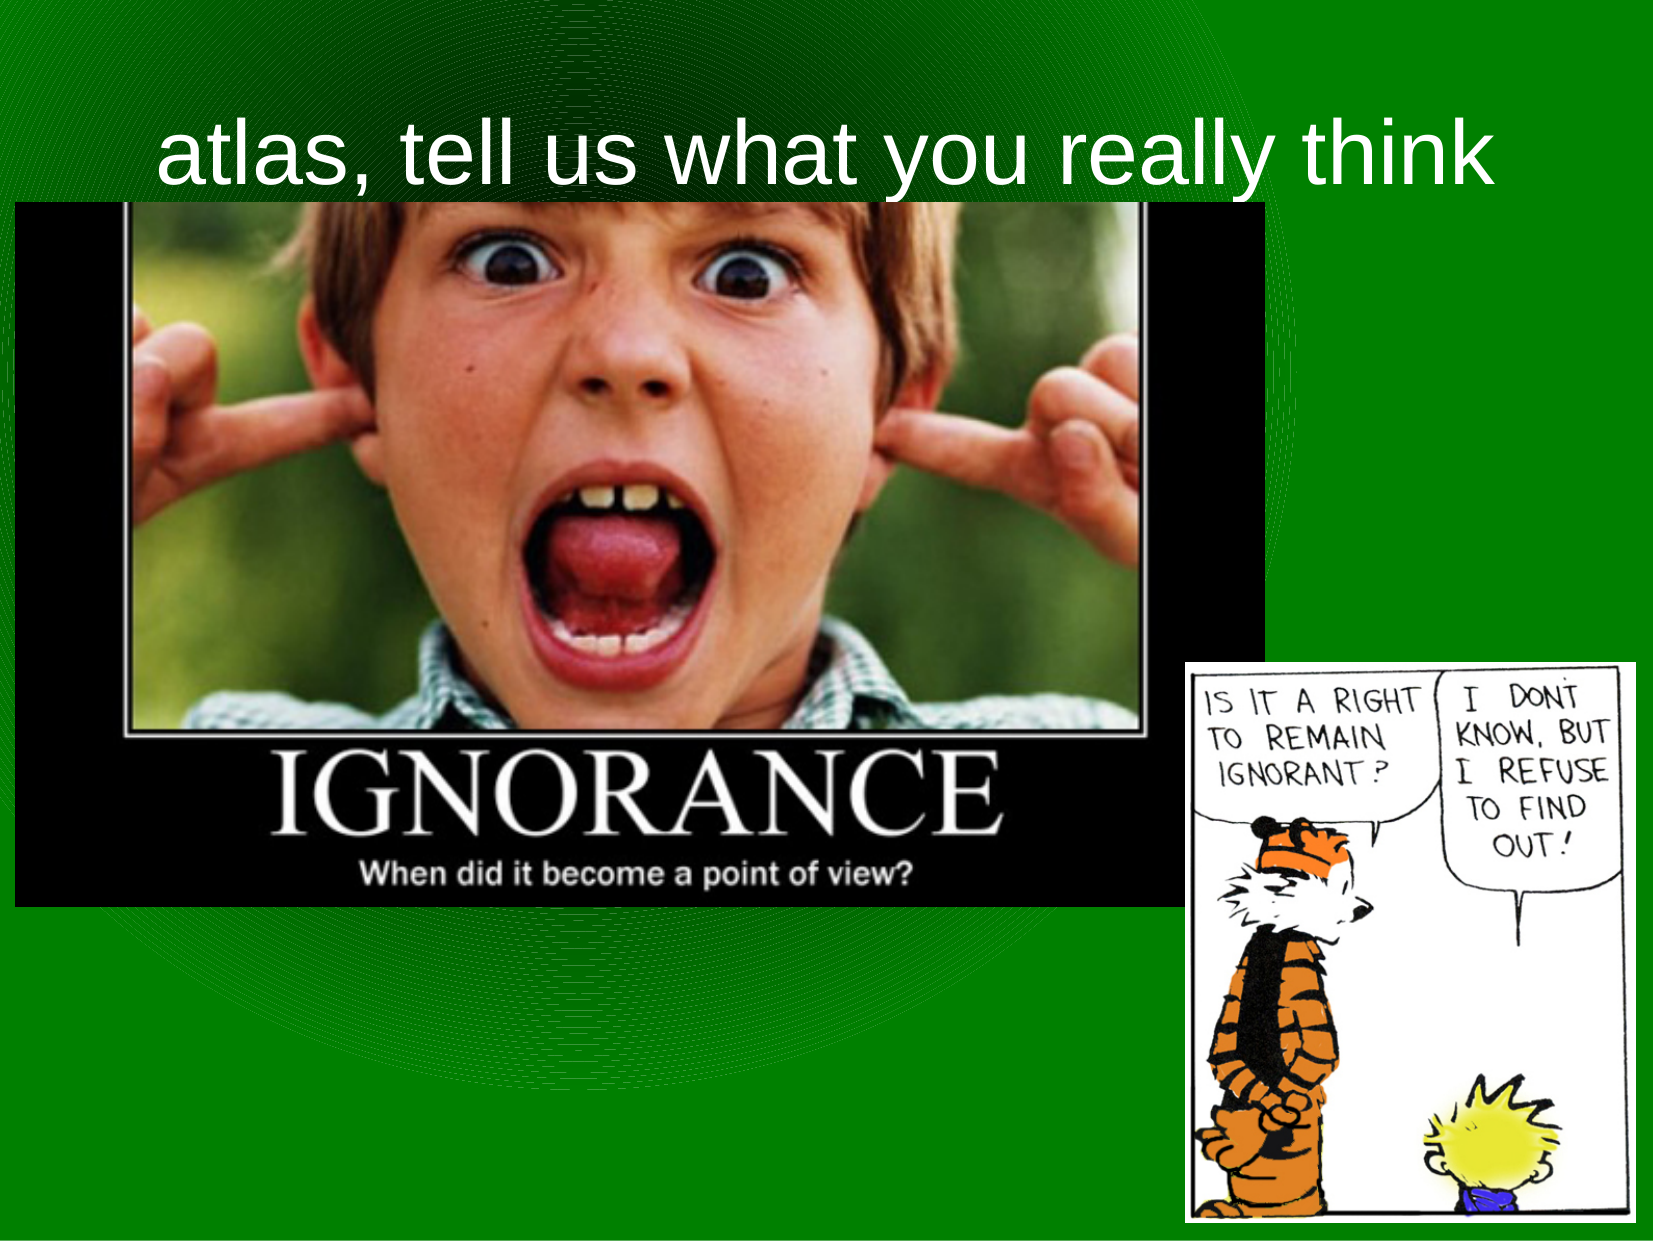

# atlas, tell us what you really think